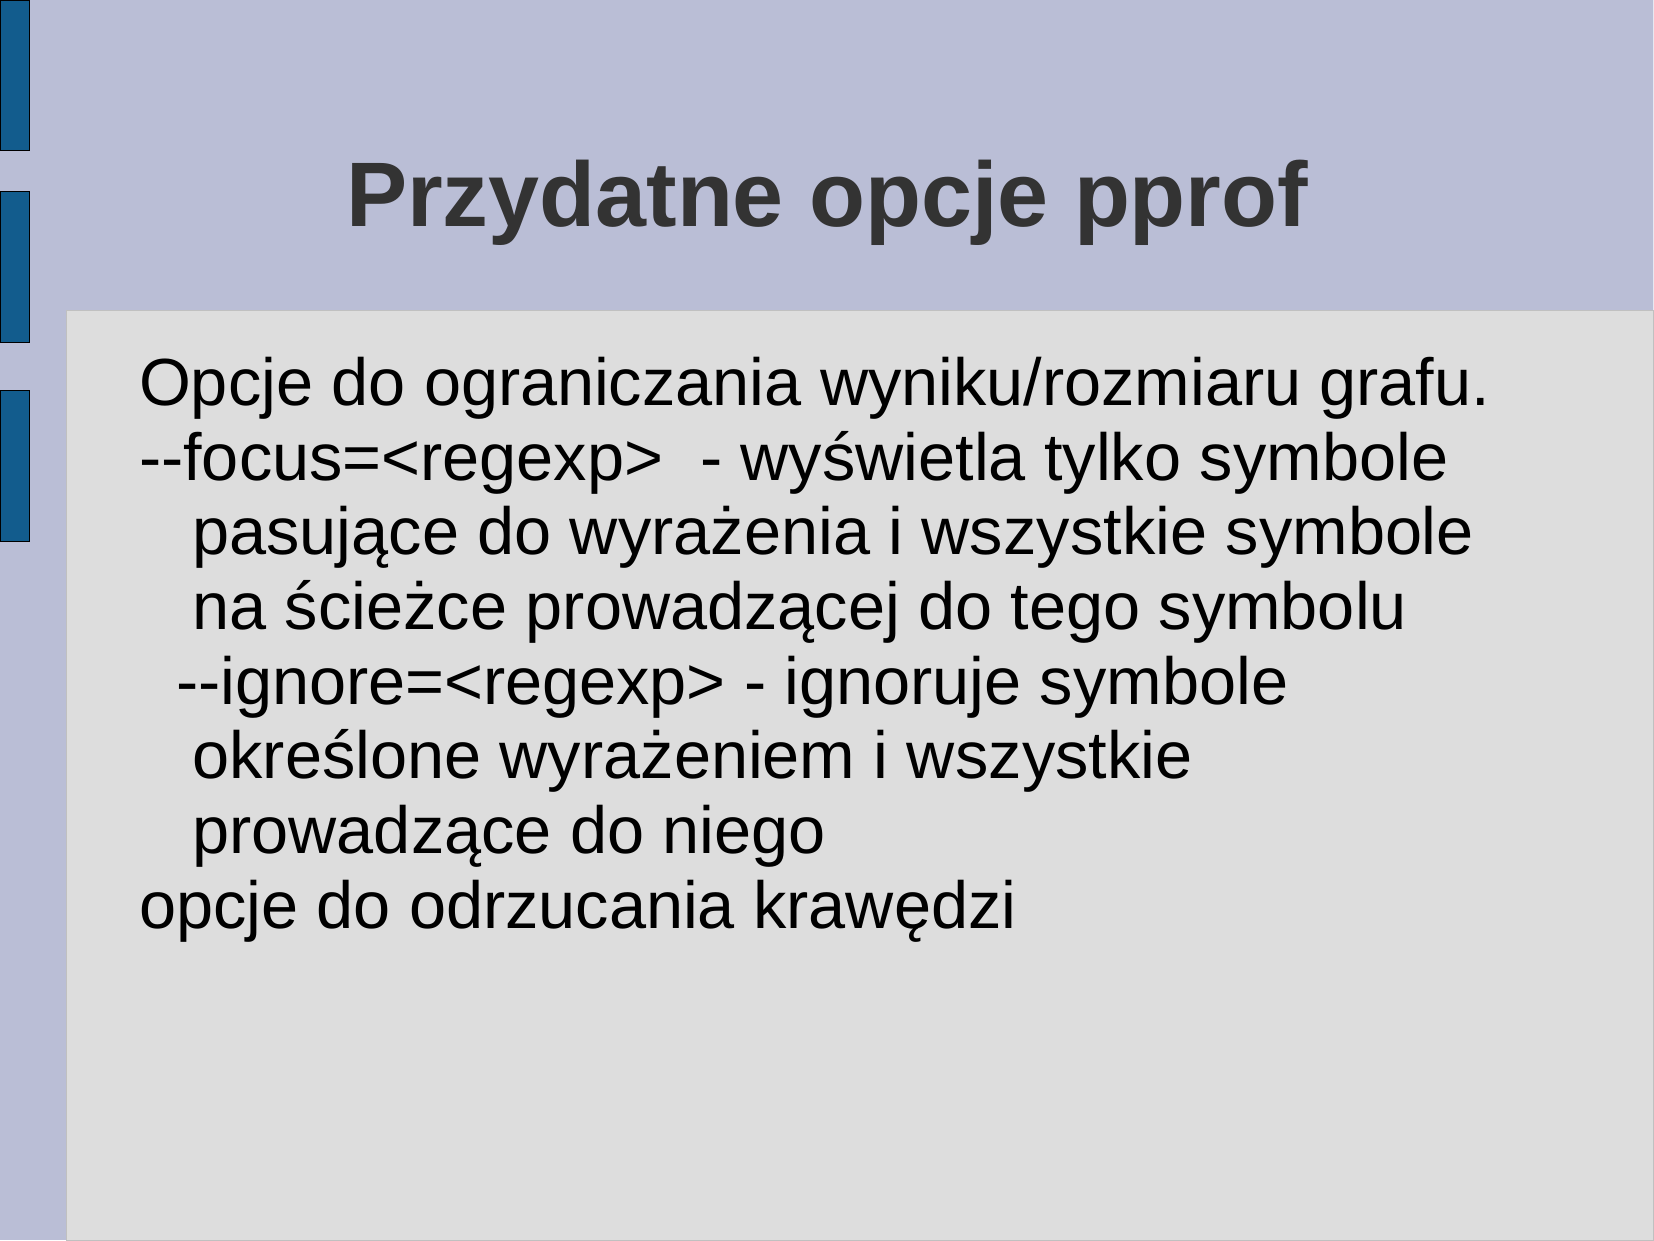

# Przydatne opcje pprof
Opcje do ograniczania wyniku/rozmiaru grafu.
--focus=<regexp> - wyświetla tylko symbole pasujące do wyrażenia i wszystkie symbole na ścieżce prowadzącej do tego symbolu
 --ignore=<regexp> - ignoruje symbole określone wyrażeniem i wszystkie prowadzące do niego
opcje do odrzucania krawędzi